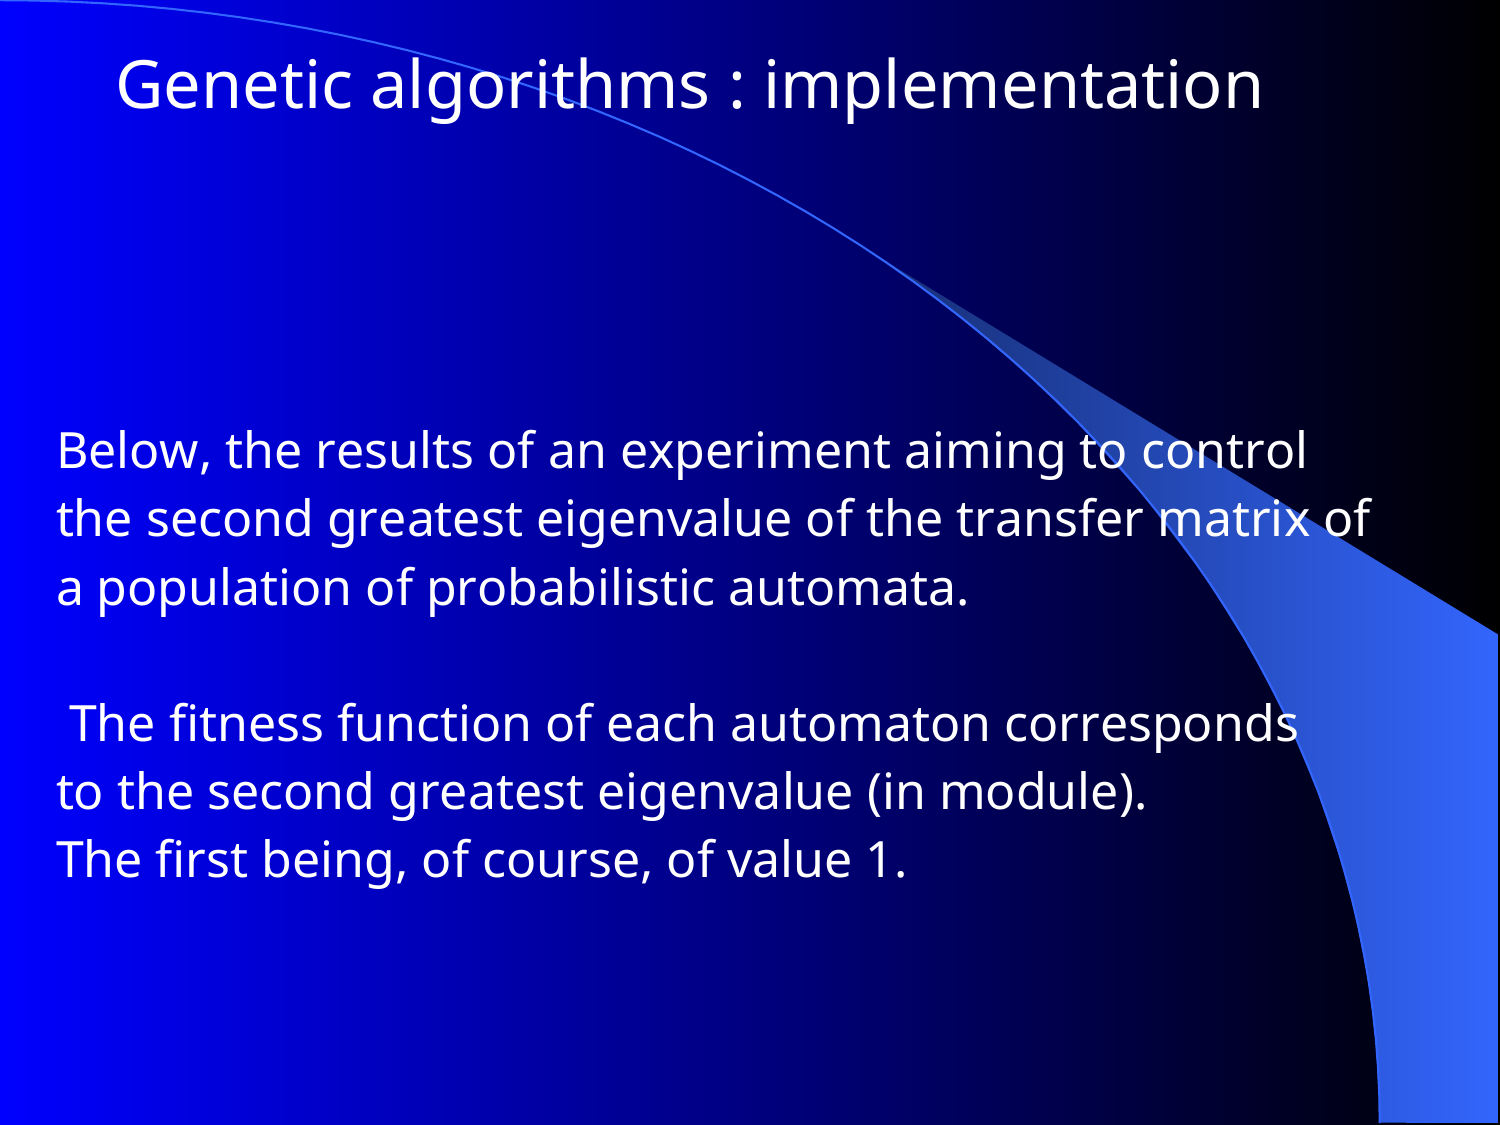

Genetic algorithms : implementation
Below, the results of an experiment aiming to control
the second greatest eigenvalue of the transfer matrix of
a population of probabilistic automata.
 The fitness function of each automaton corresponds
to the second greatest eigenvalue (in module).
The first being, of course, of value 1.